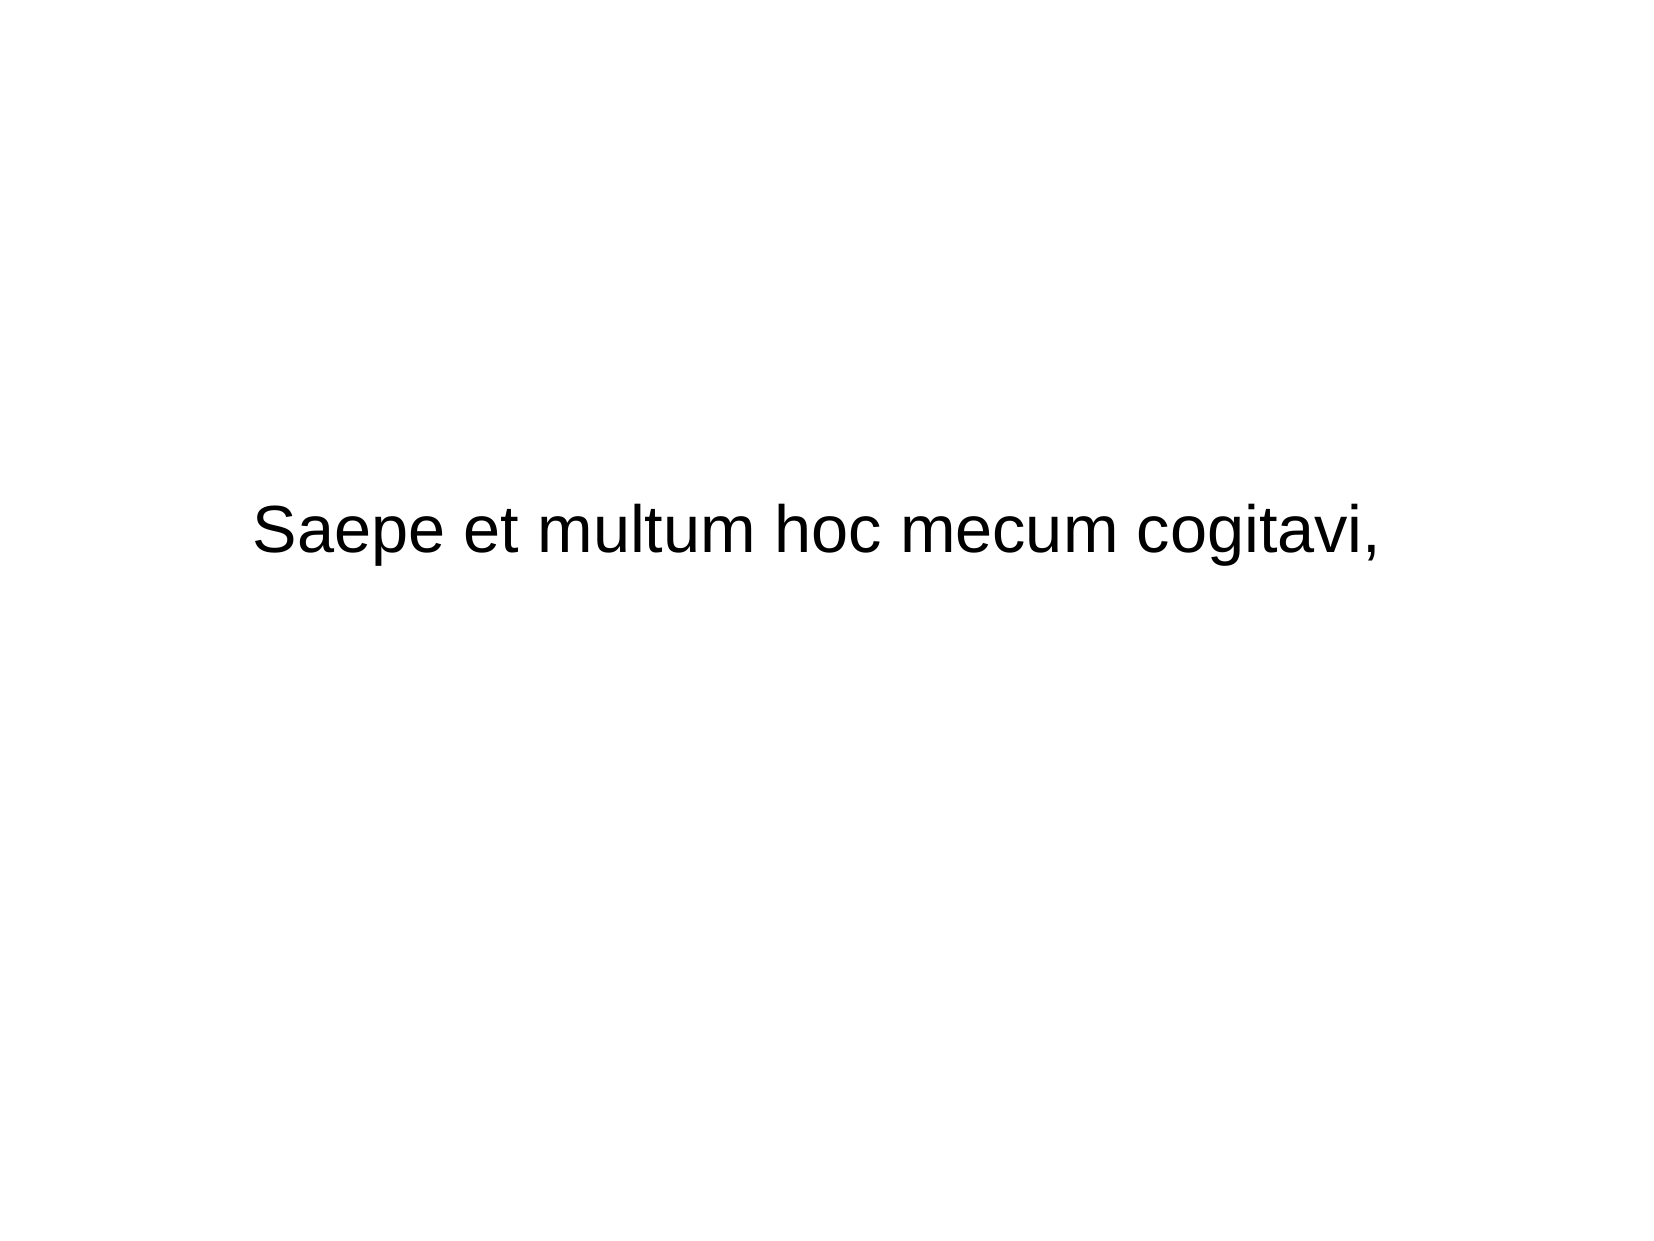

# Saepe et multum hoc mecum cogitavi,